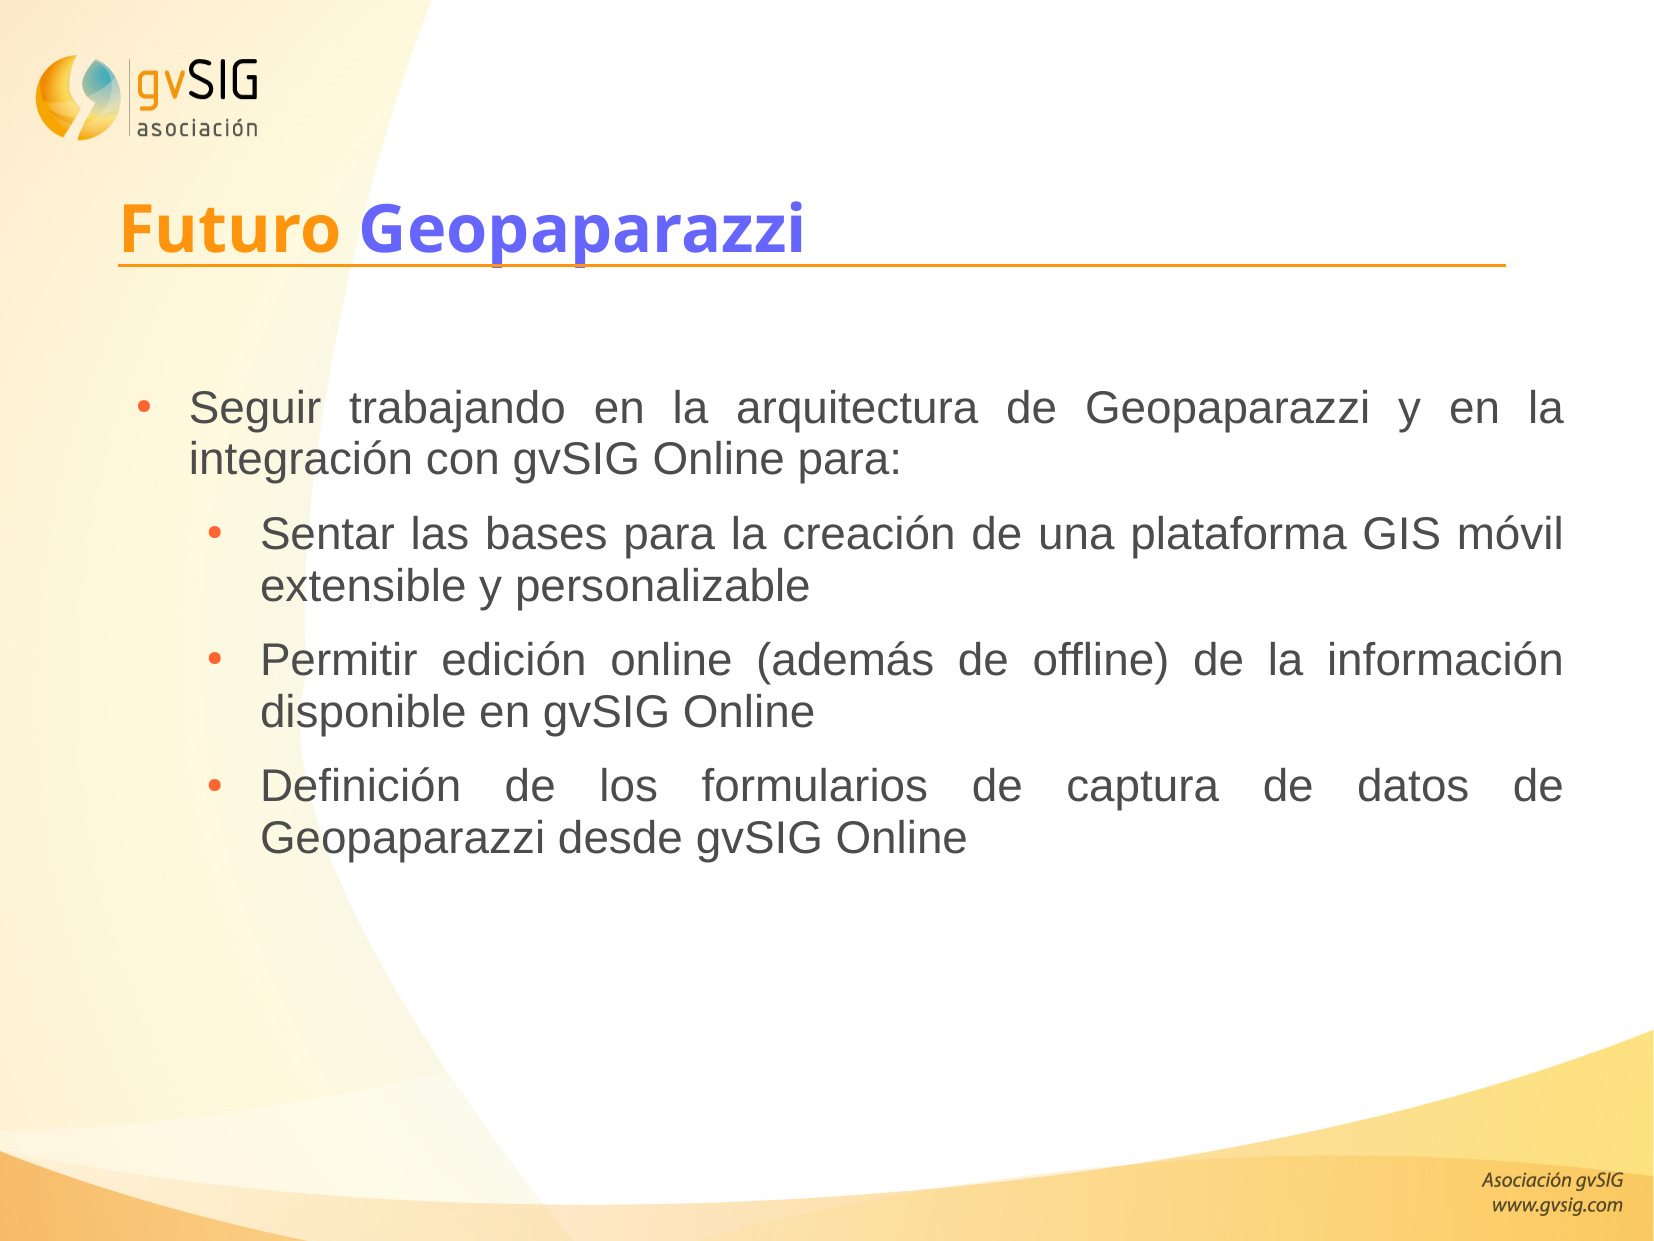

# Futuro Geopaparazzi
Seguir trabajando en la arquitectura de Geopaparazzi y en la integración con gvSIG Online para:
Sentar las bases para la creación de una plataforma GIS móvil extensible y personalizable
Permitir edición online (además de offline) de la información disponible en gvSIG Online
Definición de los formularios de captura de datos de Geopaparazzi desde gvSIG Online